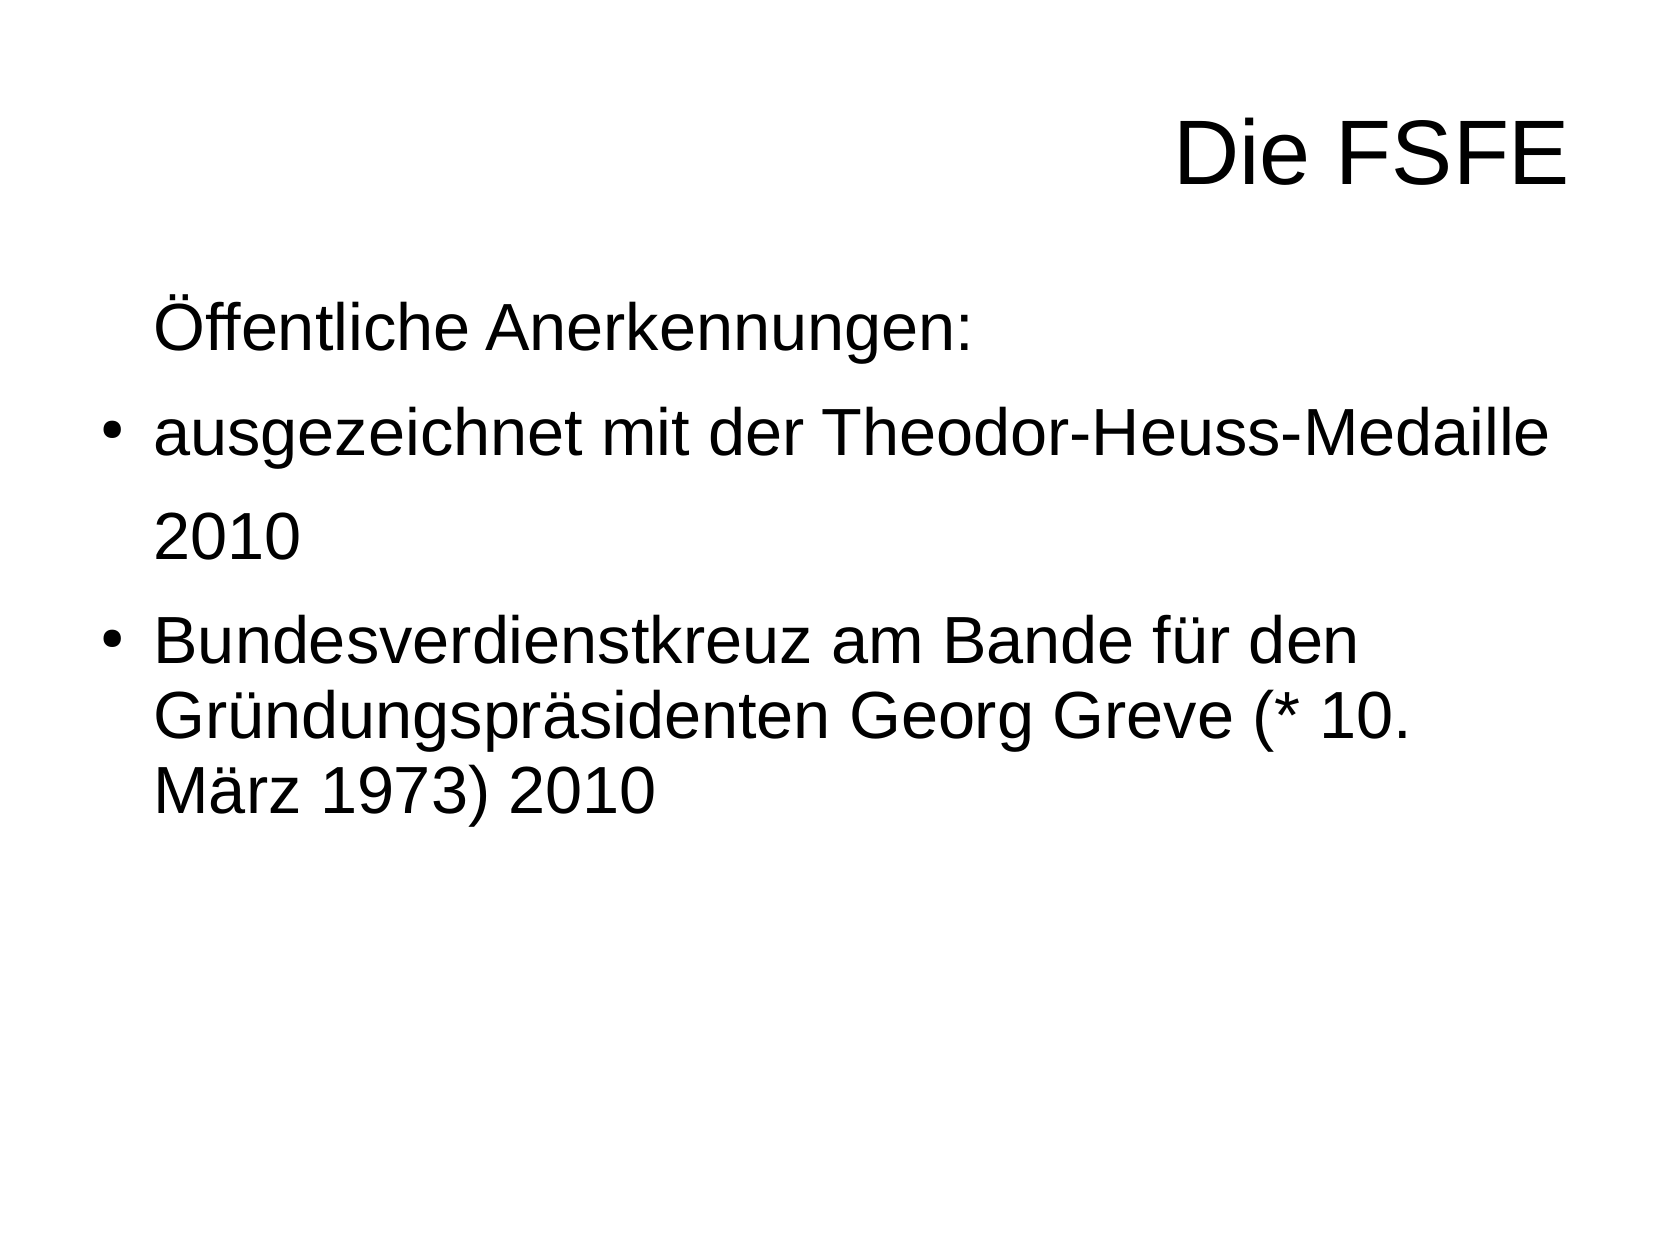

# Die FSFE
Öffentliche Anerkennungen:
ausgezeichnet mit der Theodor-Heuss-Medaille
2010
Bundesverdienstkreuz am Bande für den Gründungspräsidenten Georg Greve (* 10. März 1973) 2010